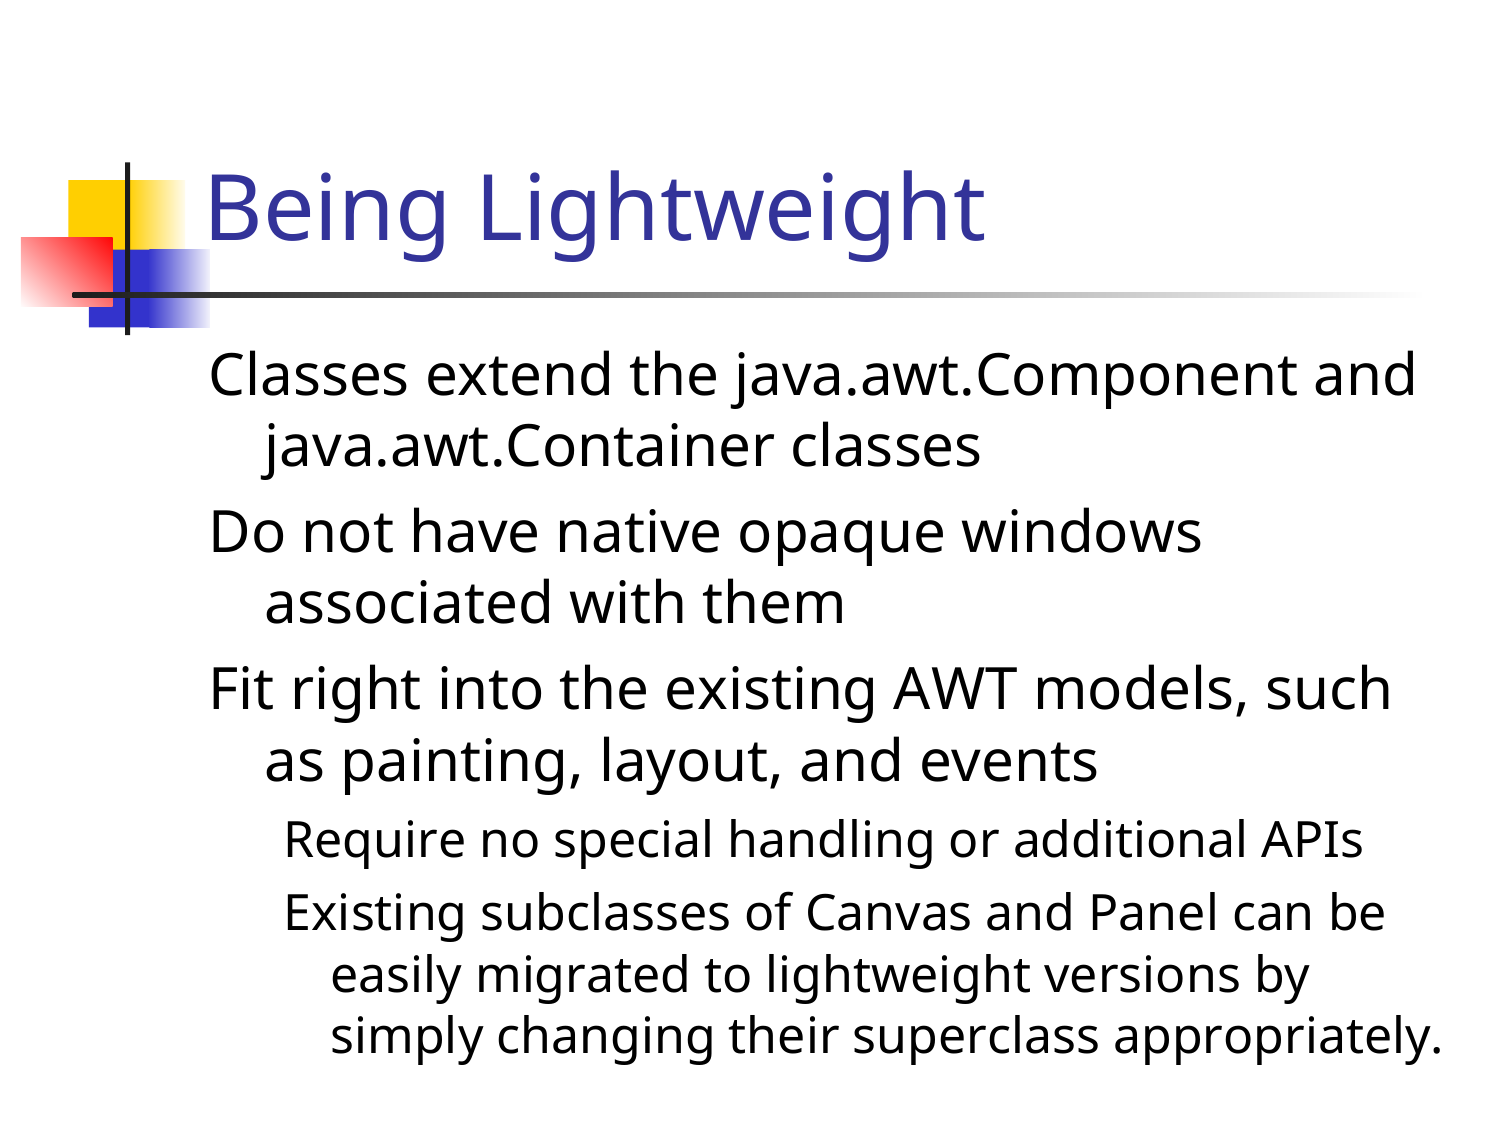

# Being Lightweight
Classes extend the java.awt.Component and java.awt.Container classes
Do not have native opaque windows associated with them
Fit right into the existing AWT models, such as painting, layout, and events
Require no special handling or additional APIs
Existing subclasses of Canvas and Panel can be easily migrated to lightweight versions by simply changing their superclass appropriately.